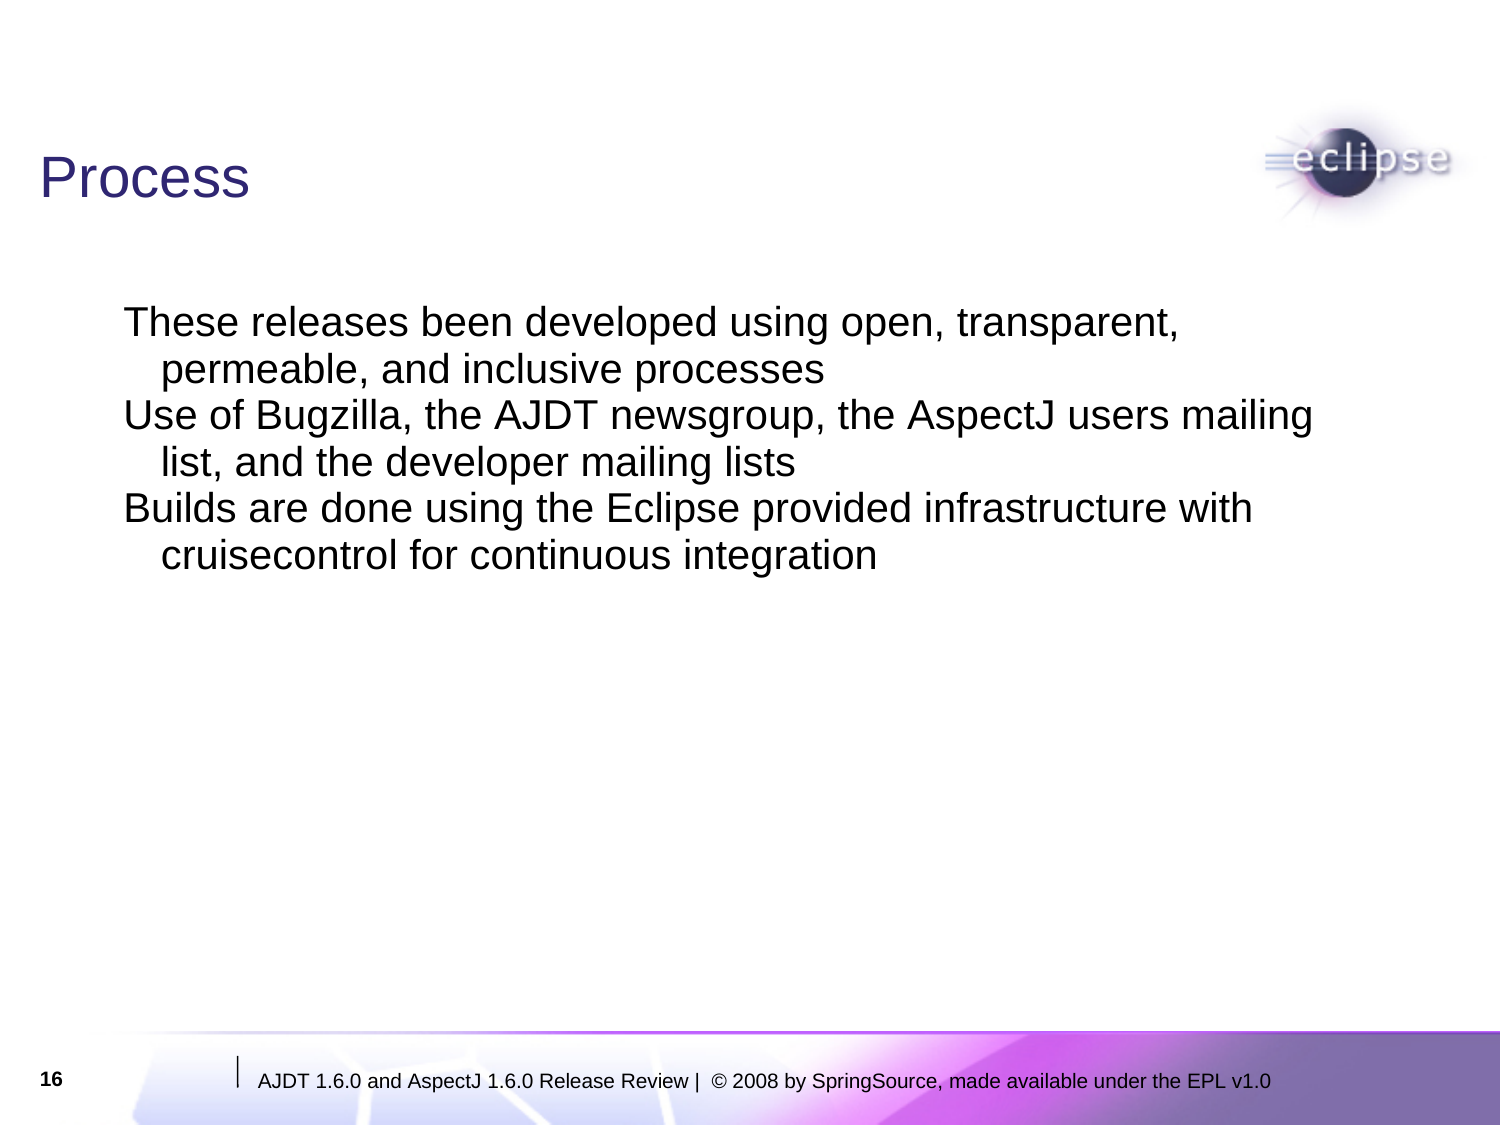

# Process
These releases been developed using open, transparent, permeable, and inclusive processes
Use of Bugzilla, the AJDT newsgroup, the AspectJ users mailing list, and the developer mailing lists
Builds are done using the Eclipse provided infrastructure with cruisecontrol for continuous integration
16